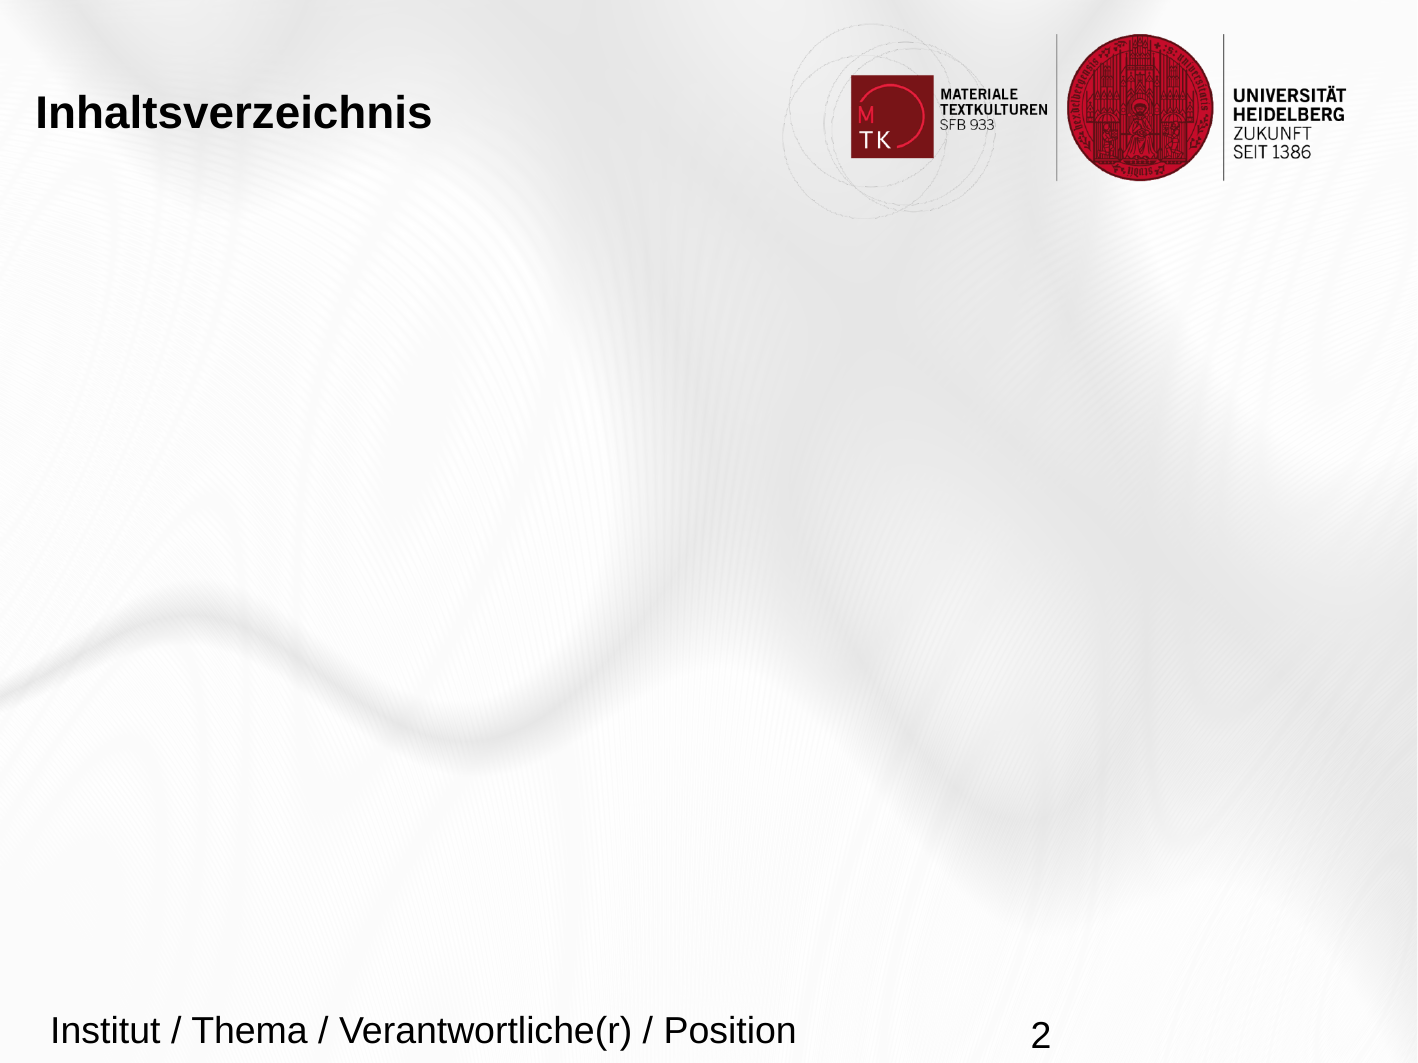

#
Institut / Thema / Verantwortliche(r) / Position